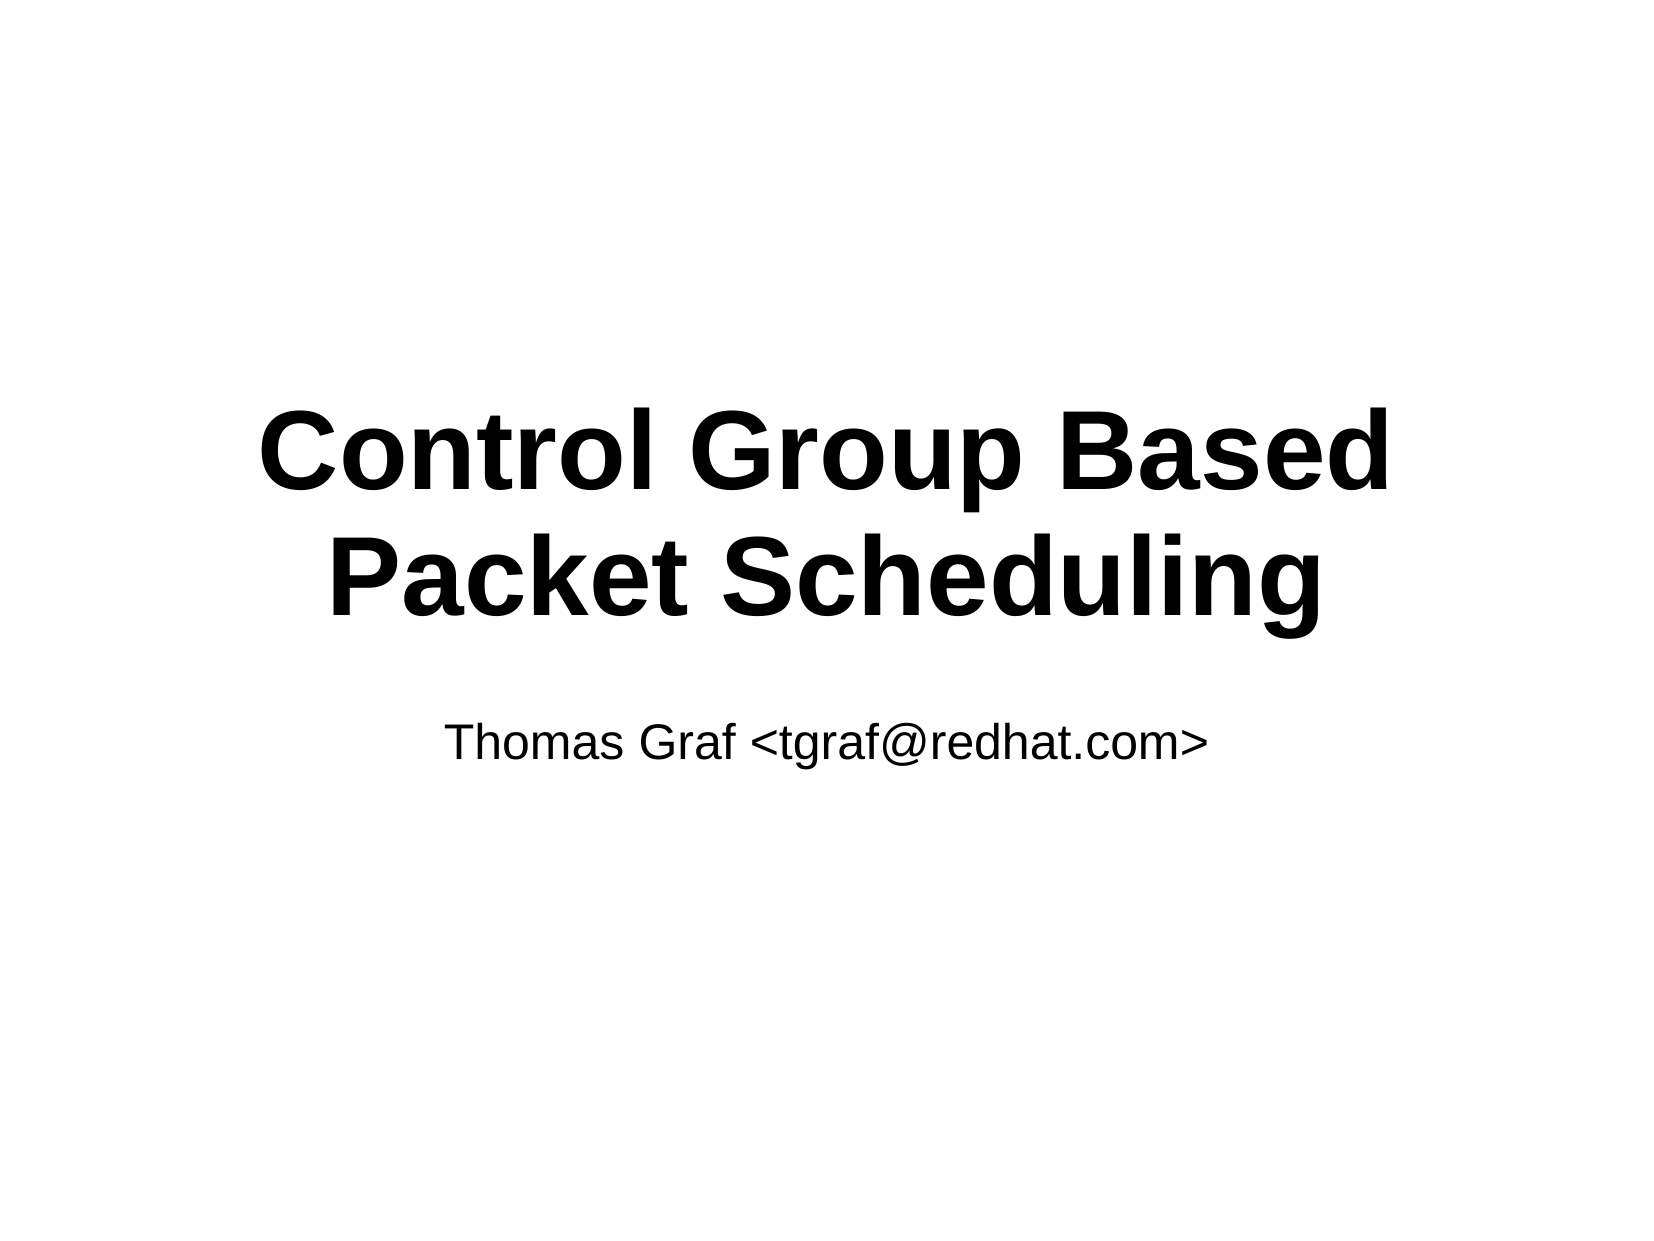

# Control Group Based Packet Scheduling
Thomas Graf <tgraf@redhat.com>